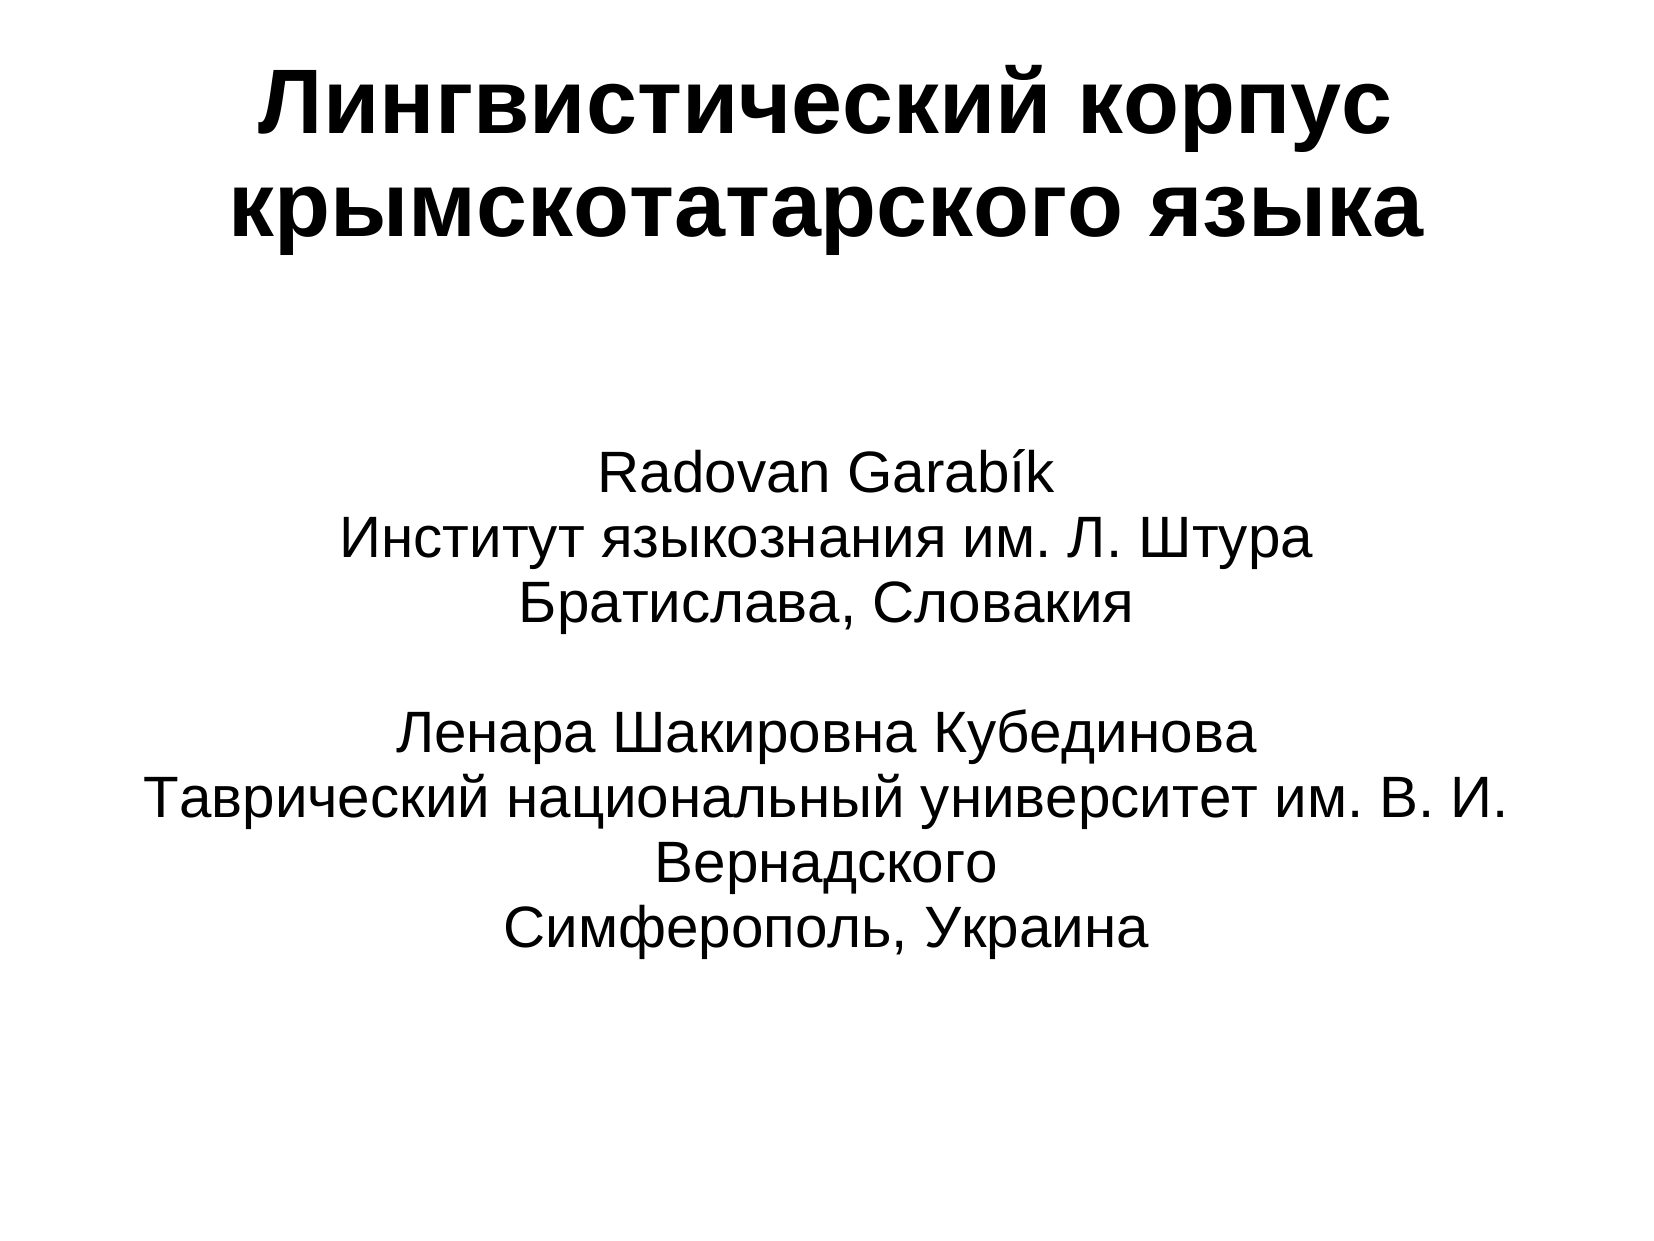

# Лингвистический корпус крымскотатарского языка
Radovan Garabík
Институт языкознания им. Л. Штура
Братислава, Словакия
Ленара Шакировна Кубединова
Таврический национальный университет им. В. И. Вернадского
Симферополь, Украина